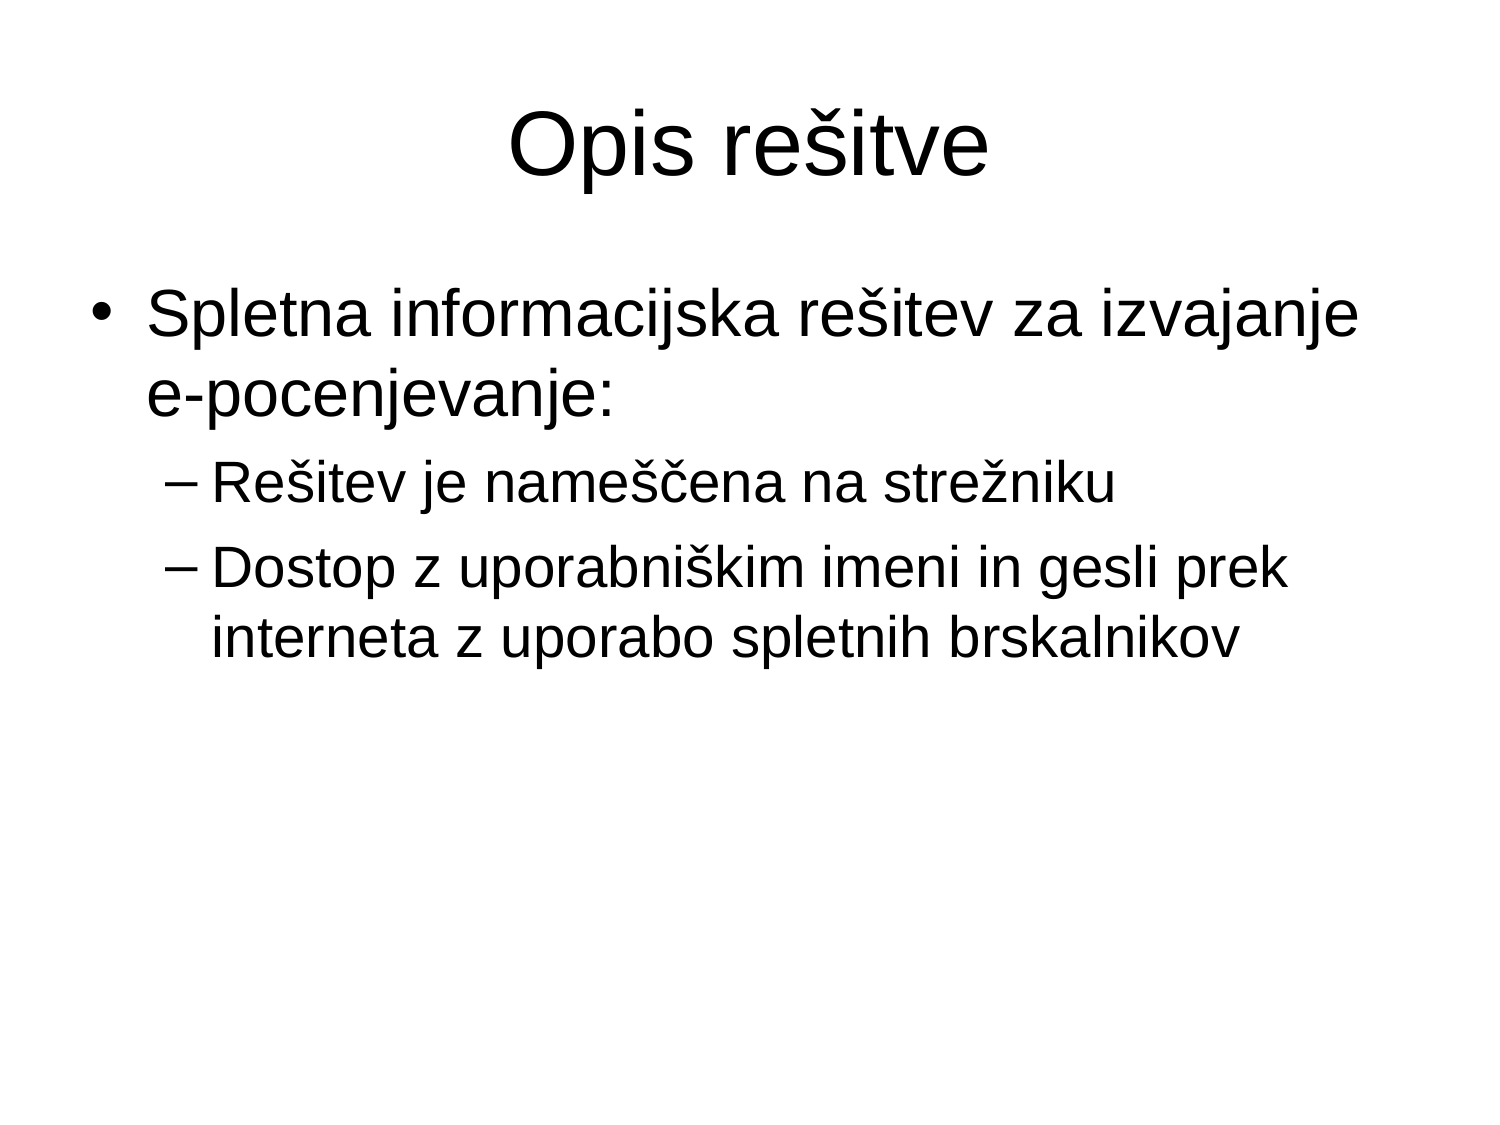

# Opis rešitve
Spletna informacijska rešitev za izvajanje e-pocenjevanje:
Rešitev je nameščena na strežniku
Dostop z uporabniškim imeni in gesli prek interneta z uporabo spletnih brskalnikov